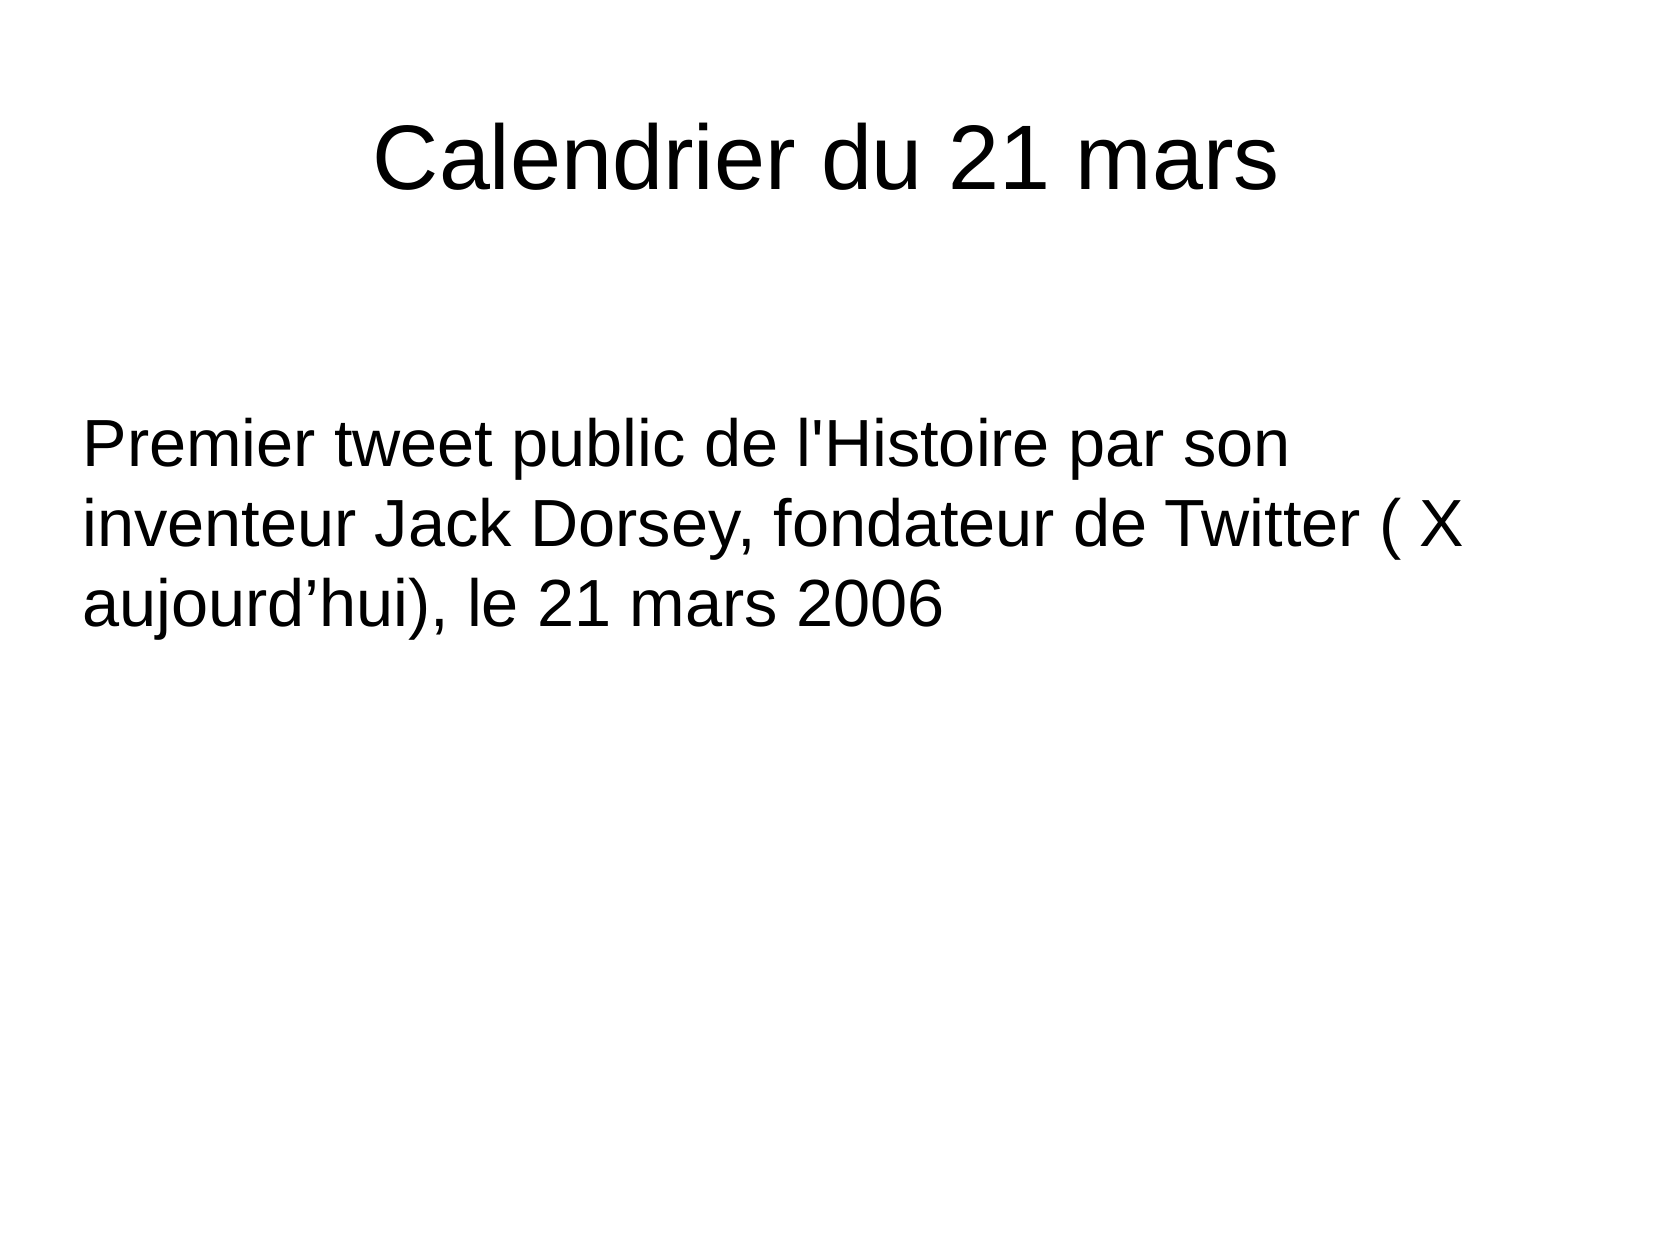

# Calendrier du 21 mars
Premier tweet public de l'Histoire par son inventeur Jack Dorsey, fondateur de Twitter ( X aujourd’hui), le 21 mars 2006